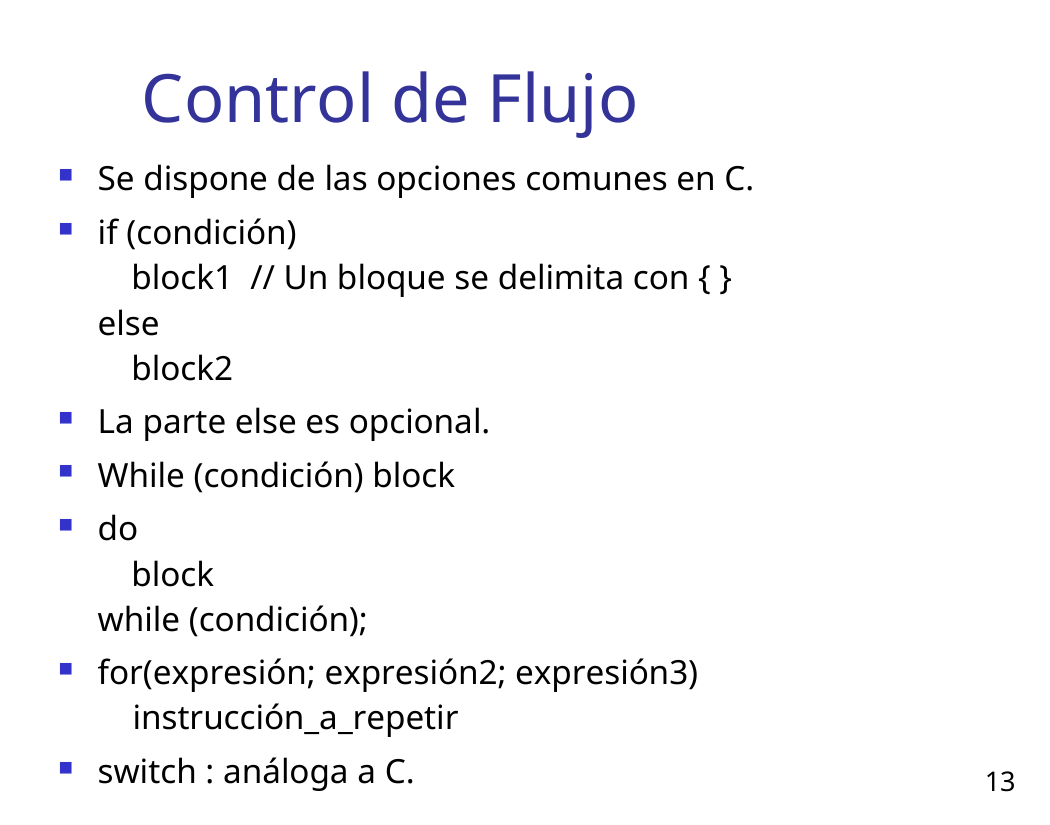

# Control de Flujo
Se dispone de las opciones comunes en C.
if (condición)
	block1 // Un bloque se delimita con { }
else
	block2
La parte else es opcional.
While (condición) block
do
	block
while (condición);
for(expresión; expresión2; expresión3)
 instrucción_a_repetir
switch : análoga a C.
13